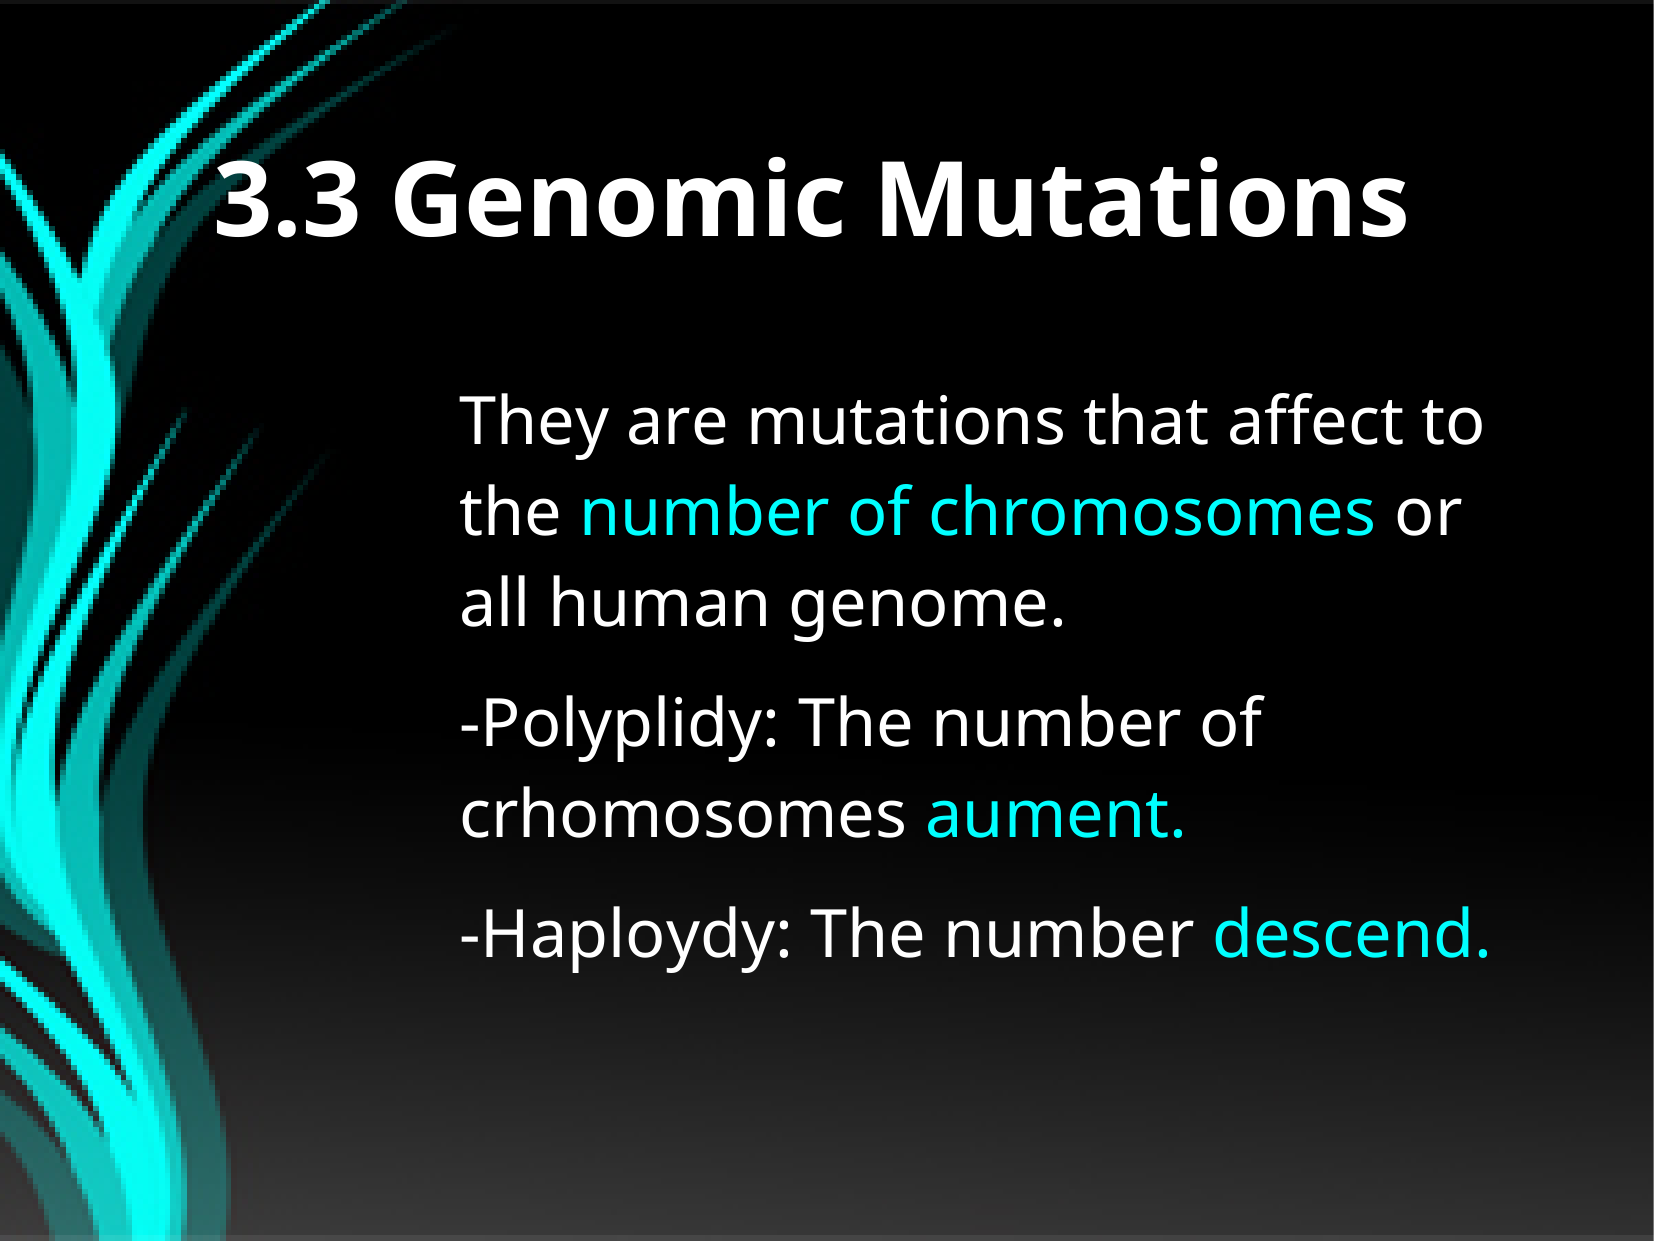

# 3.3 Genomic Mutations
They are mutations that affect to the number of chromosomes or all human genome.
-Polyplidy: The number of crhomosomes aument.
-Haploydy: The number descend.